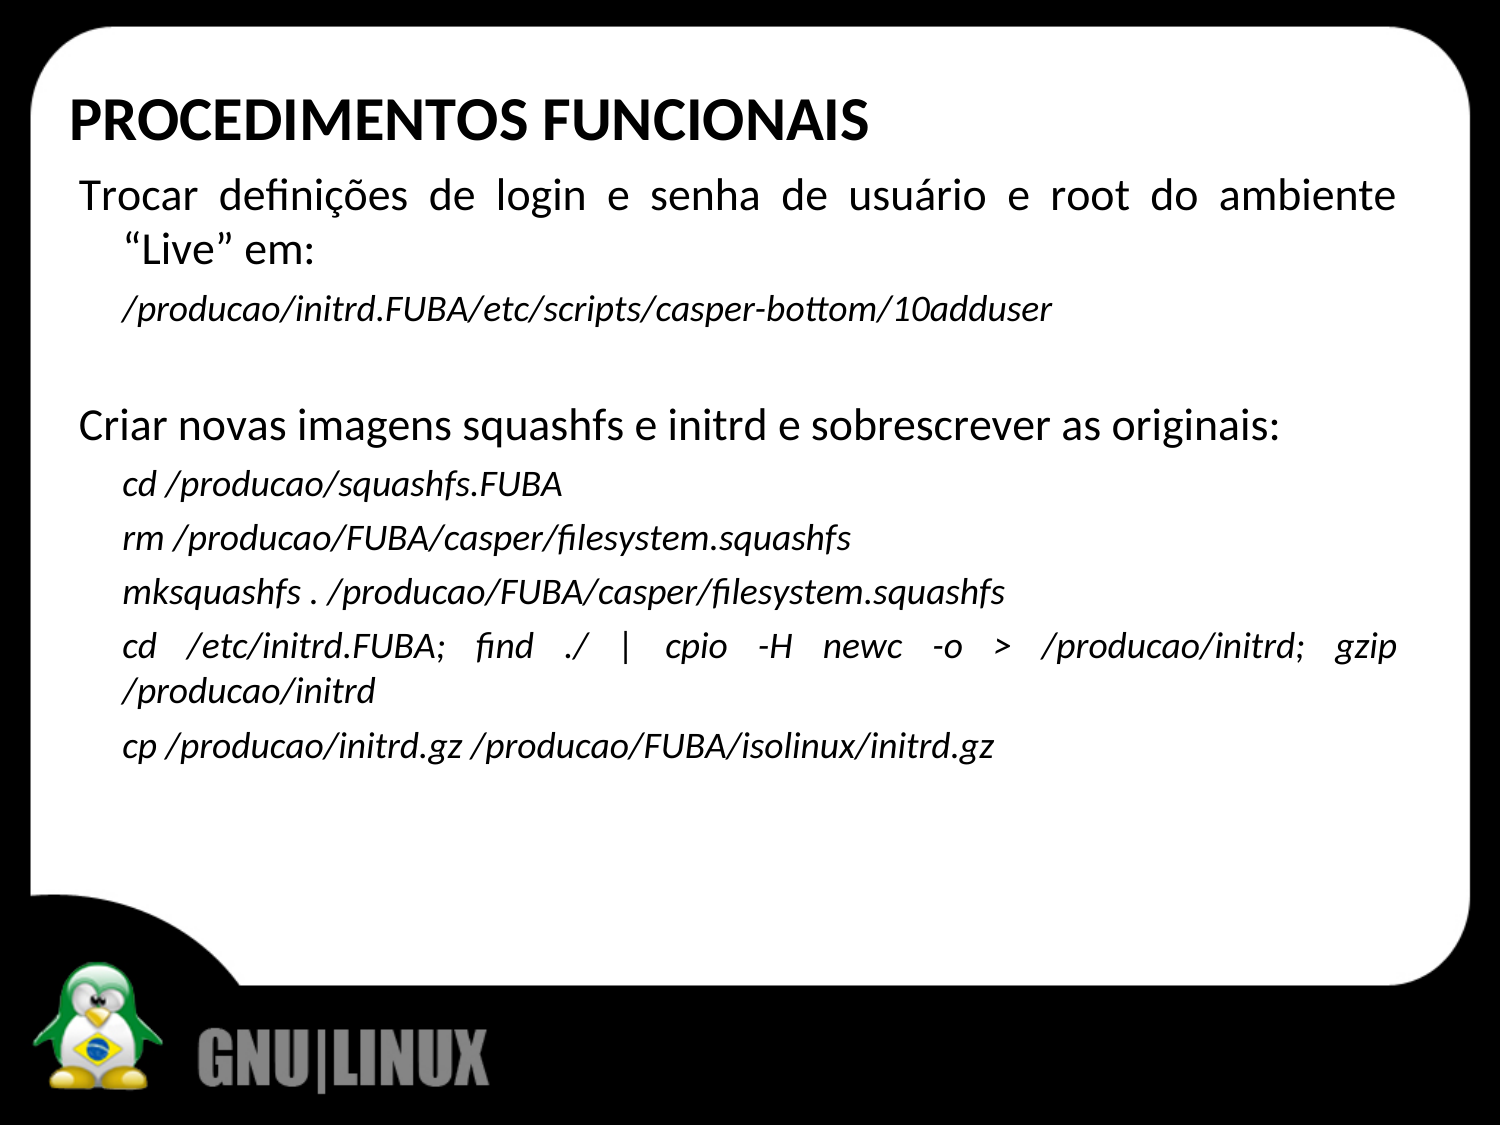

PROCEDIMENTOS FUNCIONAIS
Trocar definições de login e senha de usuário e root do ambiente “Live” em:
	/producao/initrd.FUBA/etc/scripts/casper-bottom/10adduser
Criar novas imagens squashfs e initrd e sobrescrever as originais:
	cd /producao/squashfs.FUBA
	rm /producao/FUBA/casper/filesystem.squashfs
	mksquashfs . /producao/FUBA/casper/filesystem.squashfs
	cd /etc/initrd.FUBA; find ./ | cpio -H newc -o > /producao/initrd; gzip /producao/initrd
	cp /producao/initrd.gz /producao/FUBA/isolinux/initrd.gz